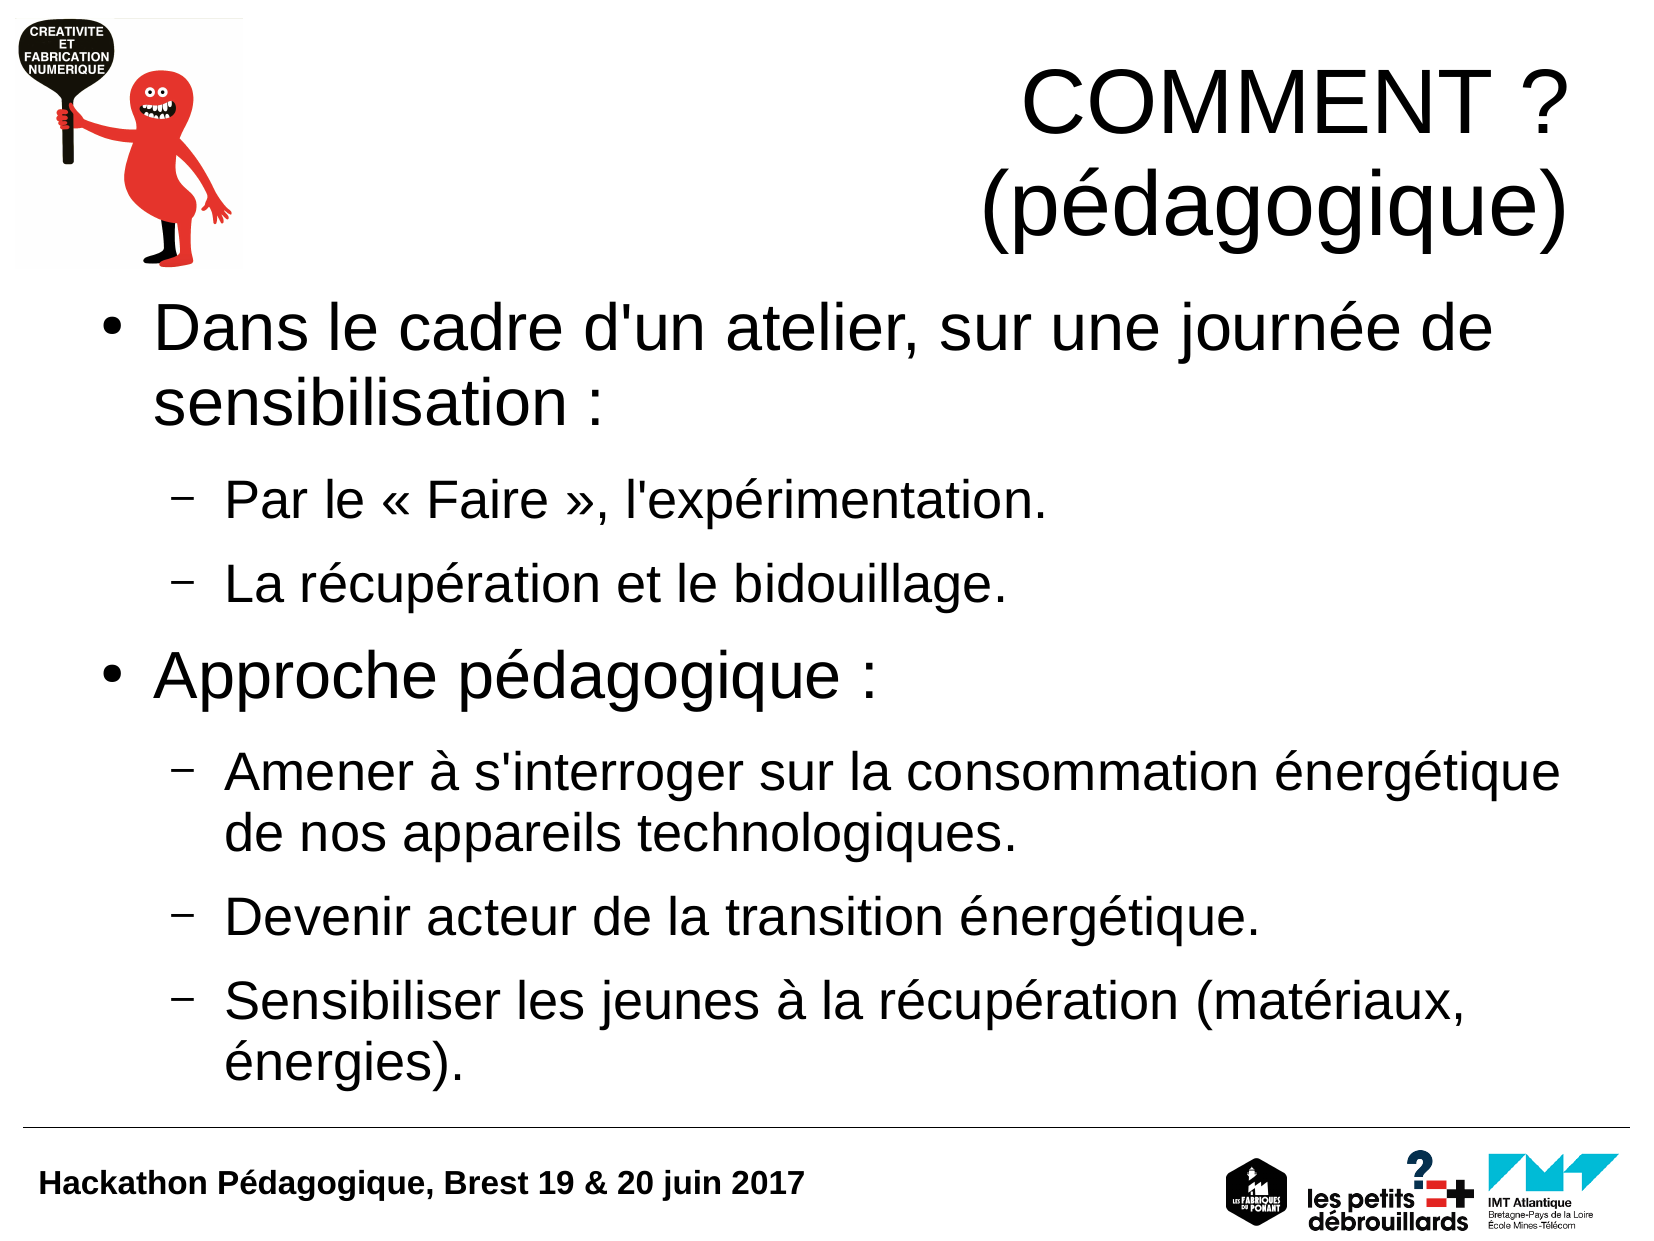

# COMMENT ? (pédagogique)
Dans le cadre d'un atelier, sur une journée de sensibilisation :
Par le « Faire », l'expérimentation.
La récupération et le bidouillage.
Approche pédagogique :
Amener à s'interroger sur la consommation énergétique de nos appareils technologiques.
Devenir acteur de la transition énergétique.
Sensibiliser les jeunes à la récupération (matériaux, énergies).
Hackathon Pédagogique, Brest 19 & 20 juin 2017